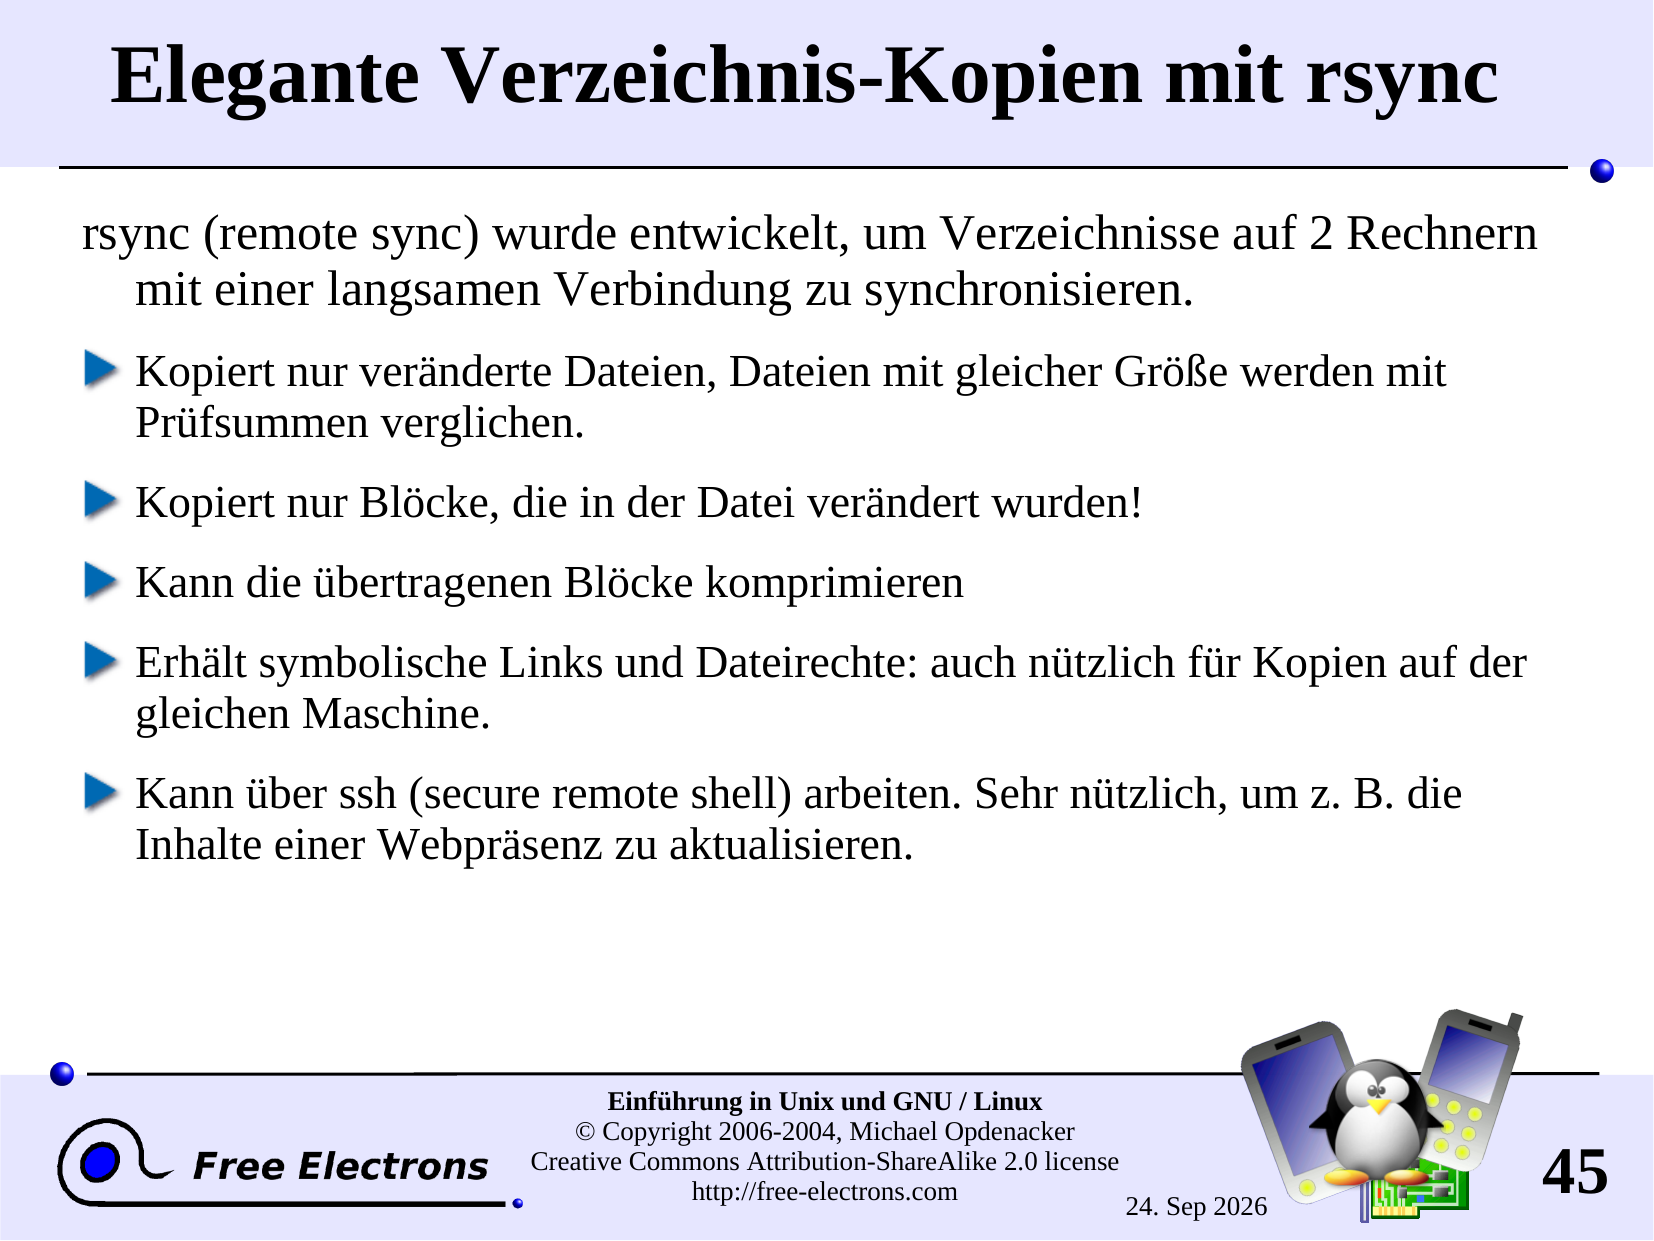

# Elegante Verzeichnis-Kopien mit rsync
rsync (remote sync) wurde entwickelt, um Verzeichnisse auf 2 Rechnern mit einer langsamen Verbindung zu synchronisieren.
Kopiert nur veränderte Dateien, Dateien mit gleicher Größe werden mit Prüfsummen verglichen.
Kopiert nur Blöcke, die in der Datei verändert wurden!
Kann die übertragenen Blöcke komprimieren
Erhält symbolische Links und Dateirechte: auch nützlich für Kopien auf der gleichen Maschine.
Kann über ssh (secure remote shell) arbeiten. Sehr nützlich, um z. B. die Inhalte einer Webpräsenz zu aktualisieren.